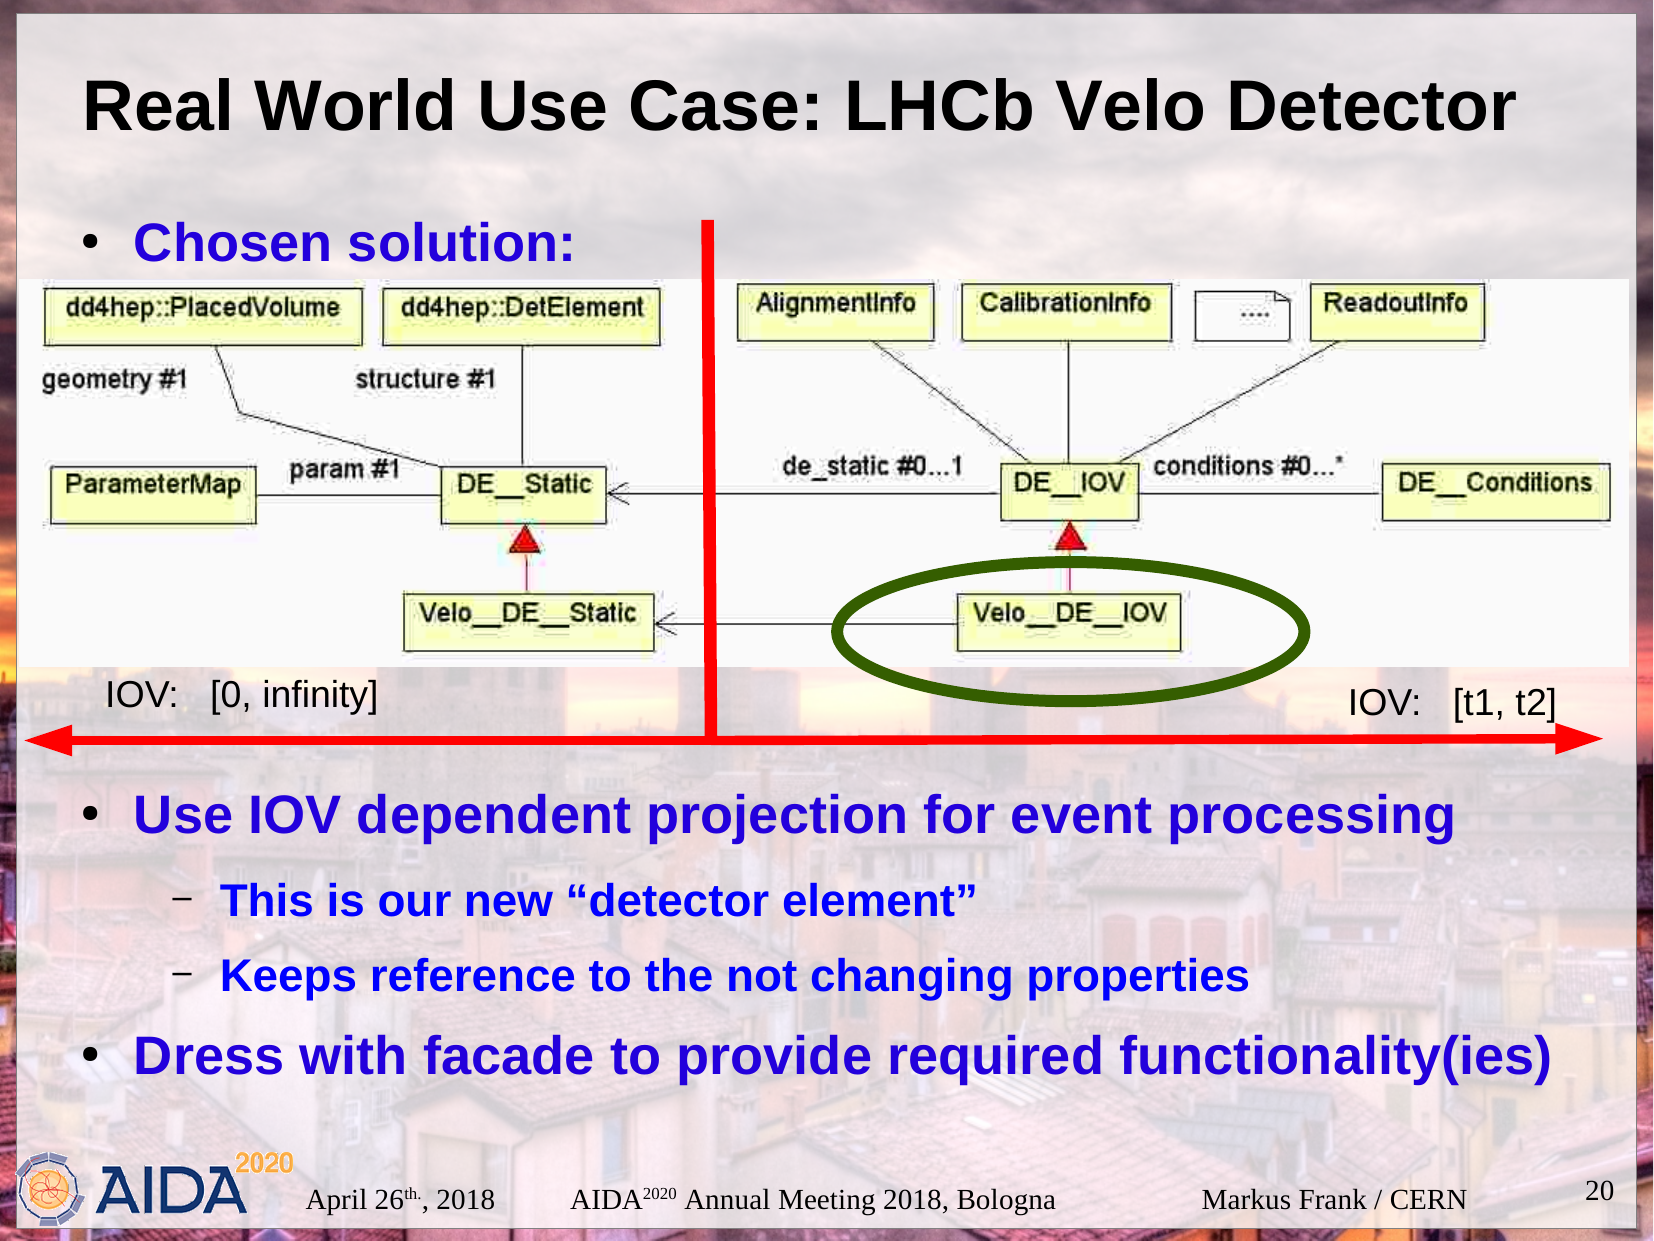

# Real World Use Case: LHCb Velo Detector
Chosen solution:
Use IOV dependent projection for event processing
This is our new “detector element”
Keeps reference to the not changing properties
Dress with facade to provide required functionality(ies)
IOV: [0, infinity]
IOV: [t1, t2]
20
February, 4th. 2014
CLIC Workshop at CERN, Markus Frank / CERN